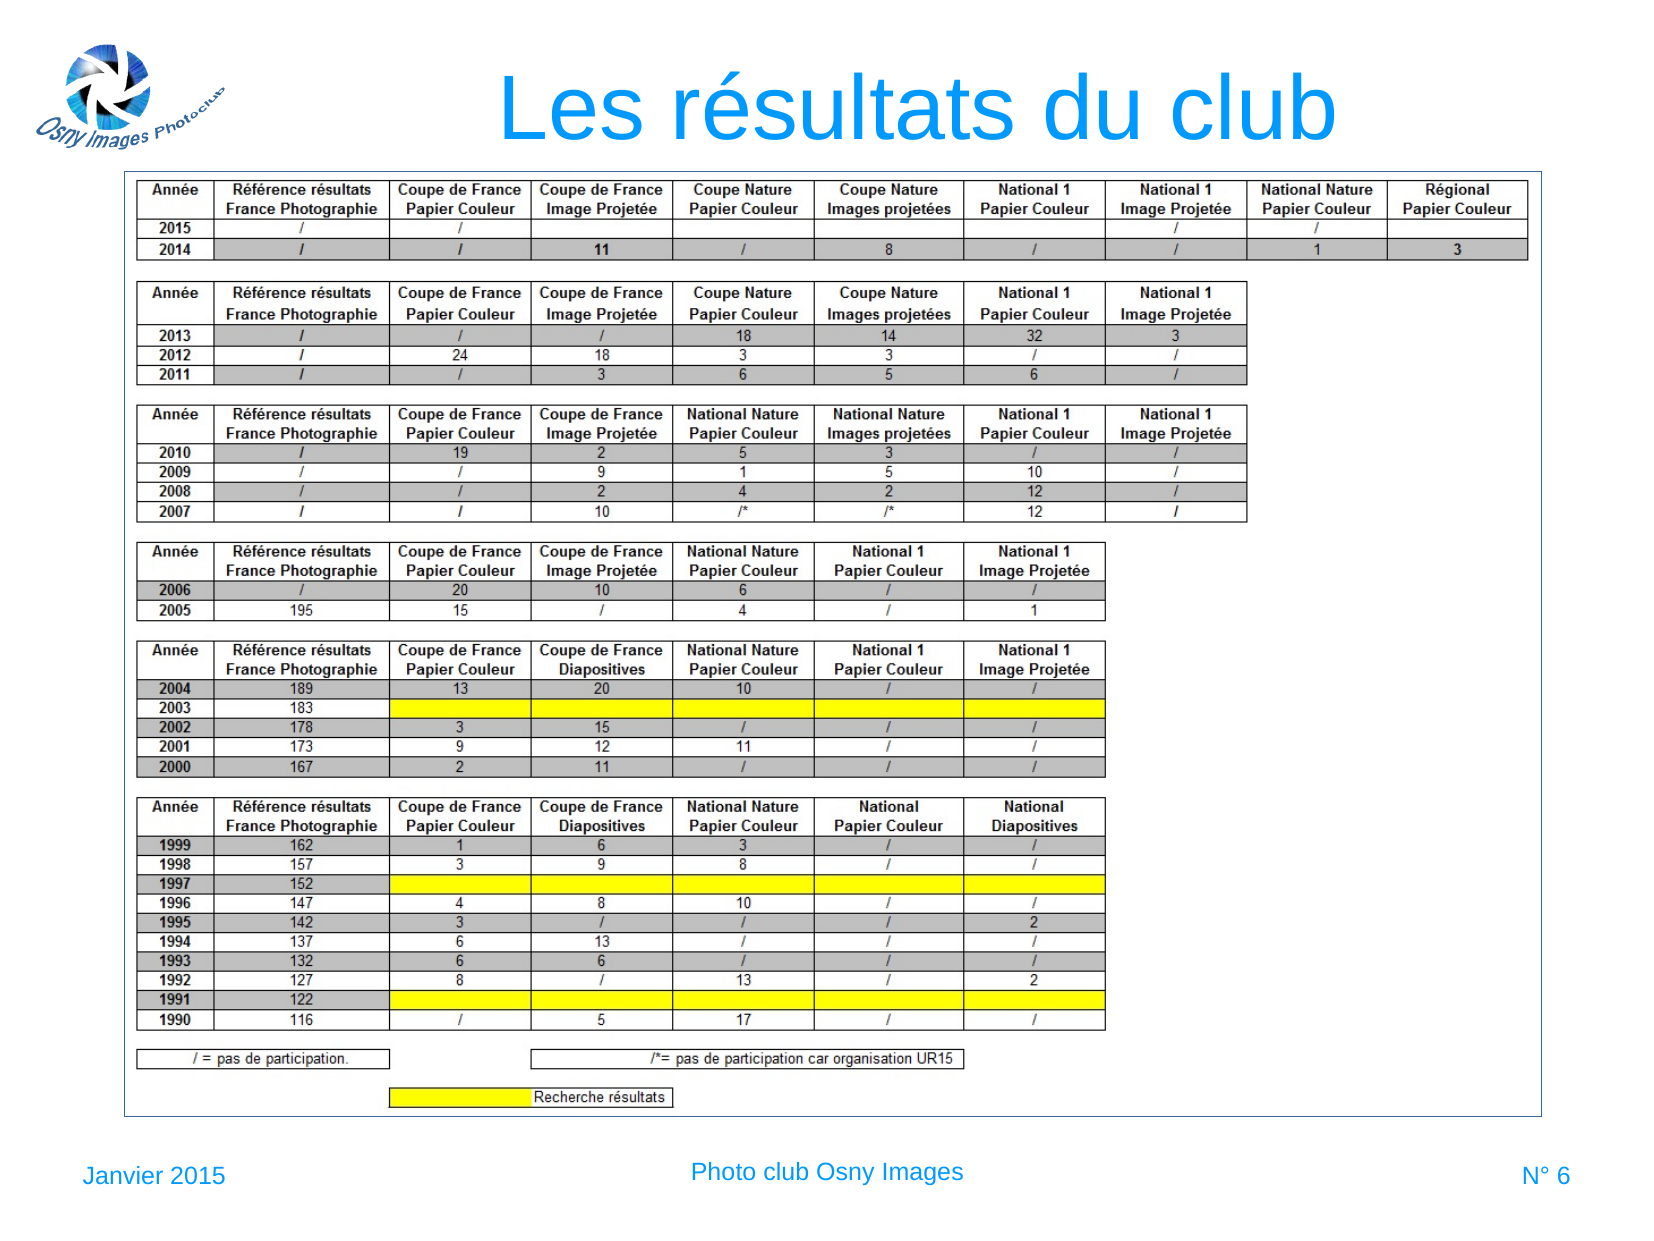

# Les résultats du club
Janvier 2015
Photo club Osny Images
6